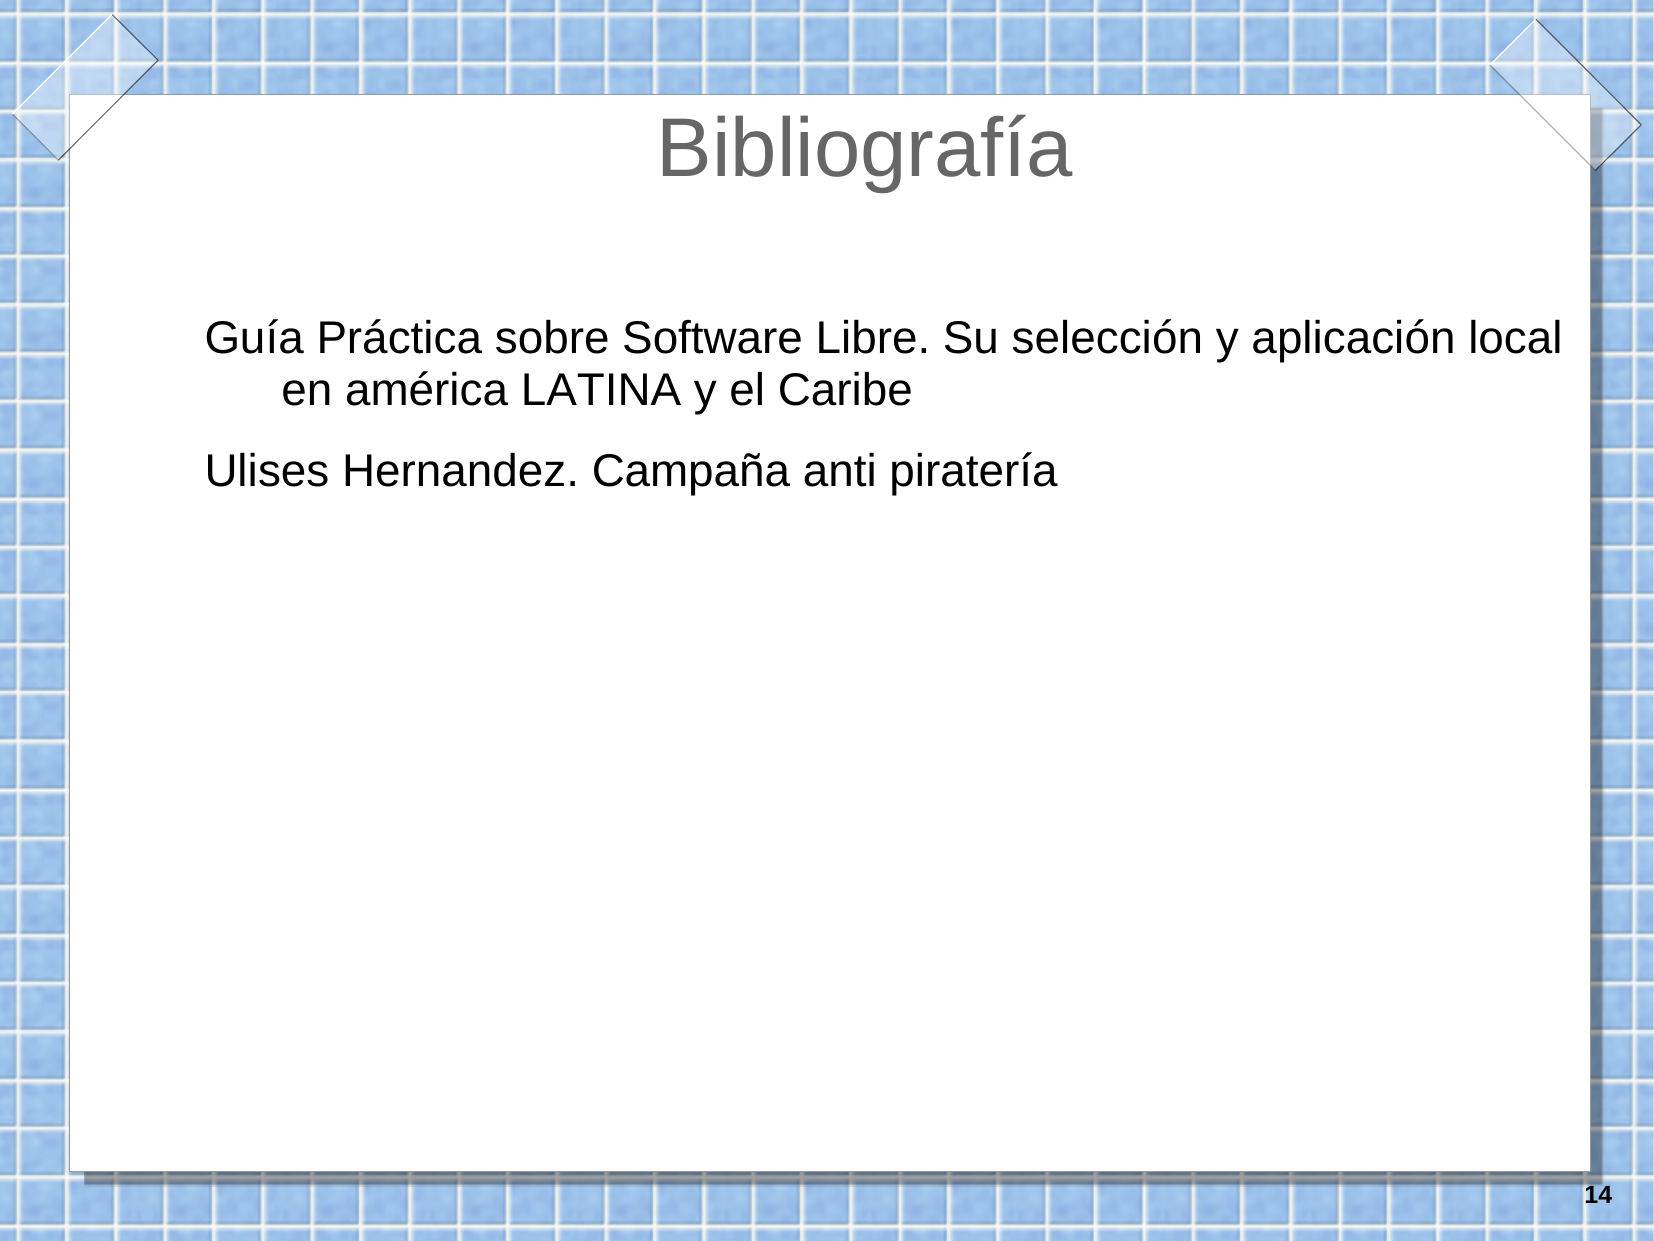

# Bibliografía
Guía Práctica sobre Software Libre. Su selección y aplicación local en américa LATINA y el Caribe
Ulises Hernandez. Campaña anti piratería